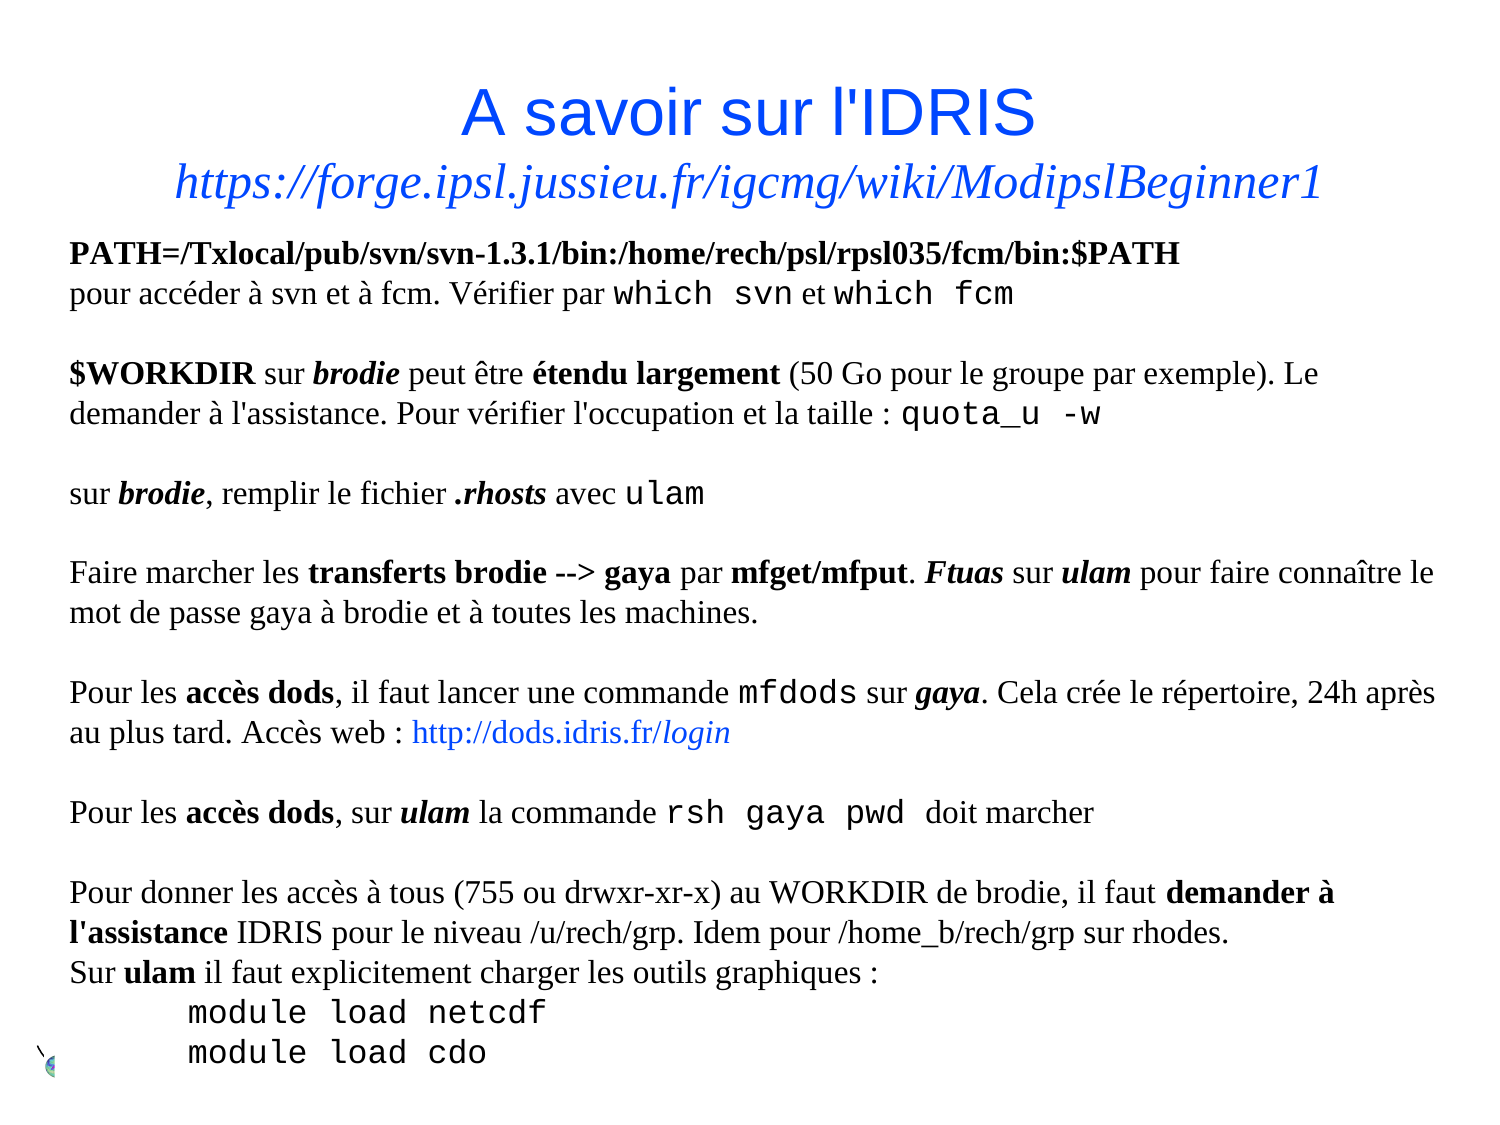

# A savoir sur l'IDRIS https://forge.ipsl.jussieu.fr/igcmg/wiki/ModipslBeginner1
PATH=/Txlocal/pub/svn/svn-1.3.1/bin:/home/rech/psl/rpsl035/fcm/bin:$PATH
pour accéder à svn et à fcm. Vérifier par which svn et which fcm
$WORKDIR sur brodie peut être étendu largement (50 Go pour le groupe par exemple). Le demander à l'assistance. Pour vérifier l'occupation et la taille : quota_u -w
sur brodie, remplir le fichier .rhosts avec ulam
Faire marcher les transferts brodie --> gaya par mfget/mfput. Ftuas sur ulam pour faire connaître le mot de passe gaya à brodie et à toutes les machines.
Pour les accès dods, il faut lancer une commande mfdods sur gaya. Cela crée le répertoire, 24h après au plus tard. Accès web : http://dods.idris.fr/login
Pour les accès dods, sur ulam la commande rsh gaya pwd doit marcher
Pour donner les accès à tous (755 ou drwxr-xr-x) au WORKDIR de brodie, il faut demander à l'assistance IDRIS pour le niveau /u/rech/grp. Idem pour /home_b/rech/grp sur rhodes.
Sur ulam il faut explicitement charger les outils graphiques :
	module load netcdf
	module load cdo